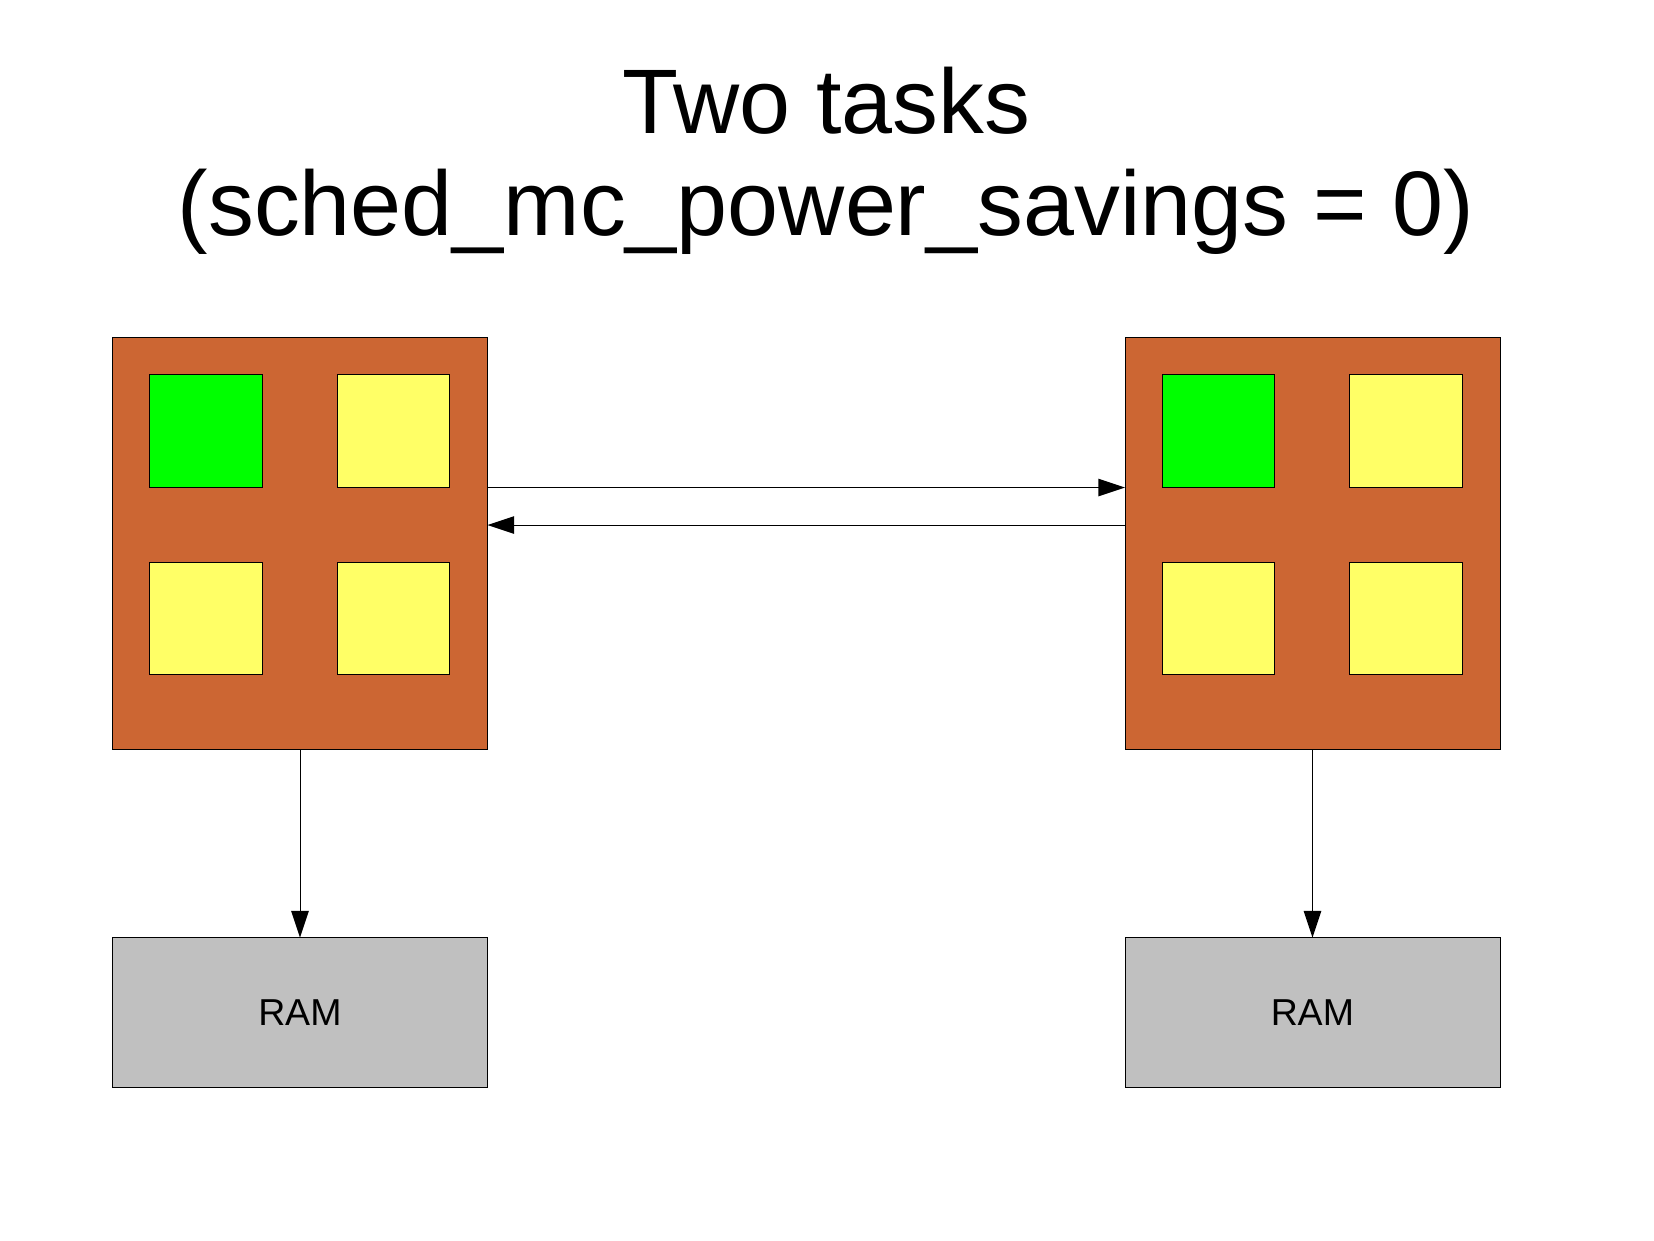

# Two tasks (sched_mc_power_savings = 0)
RAM
RAM